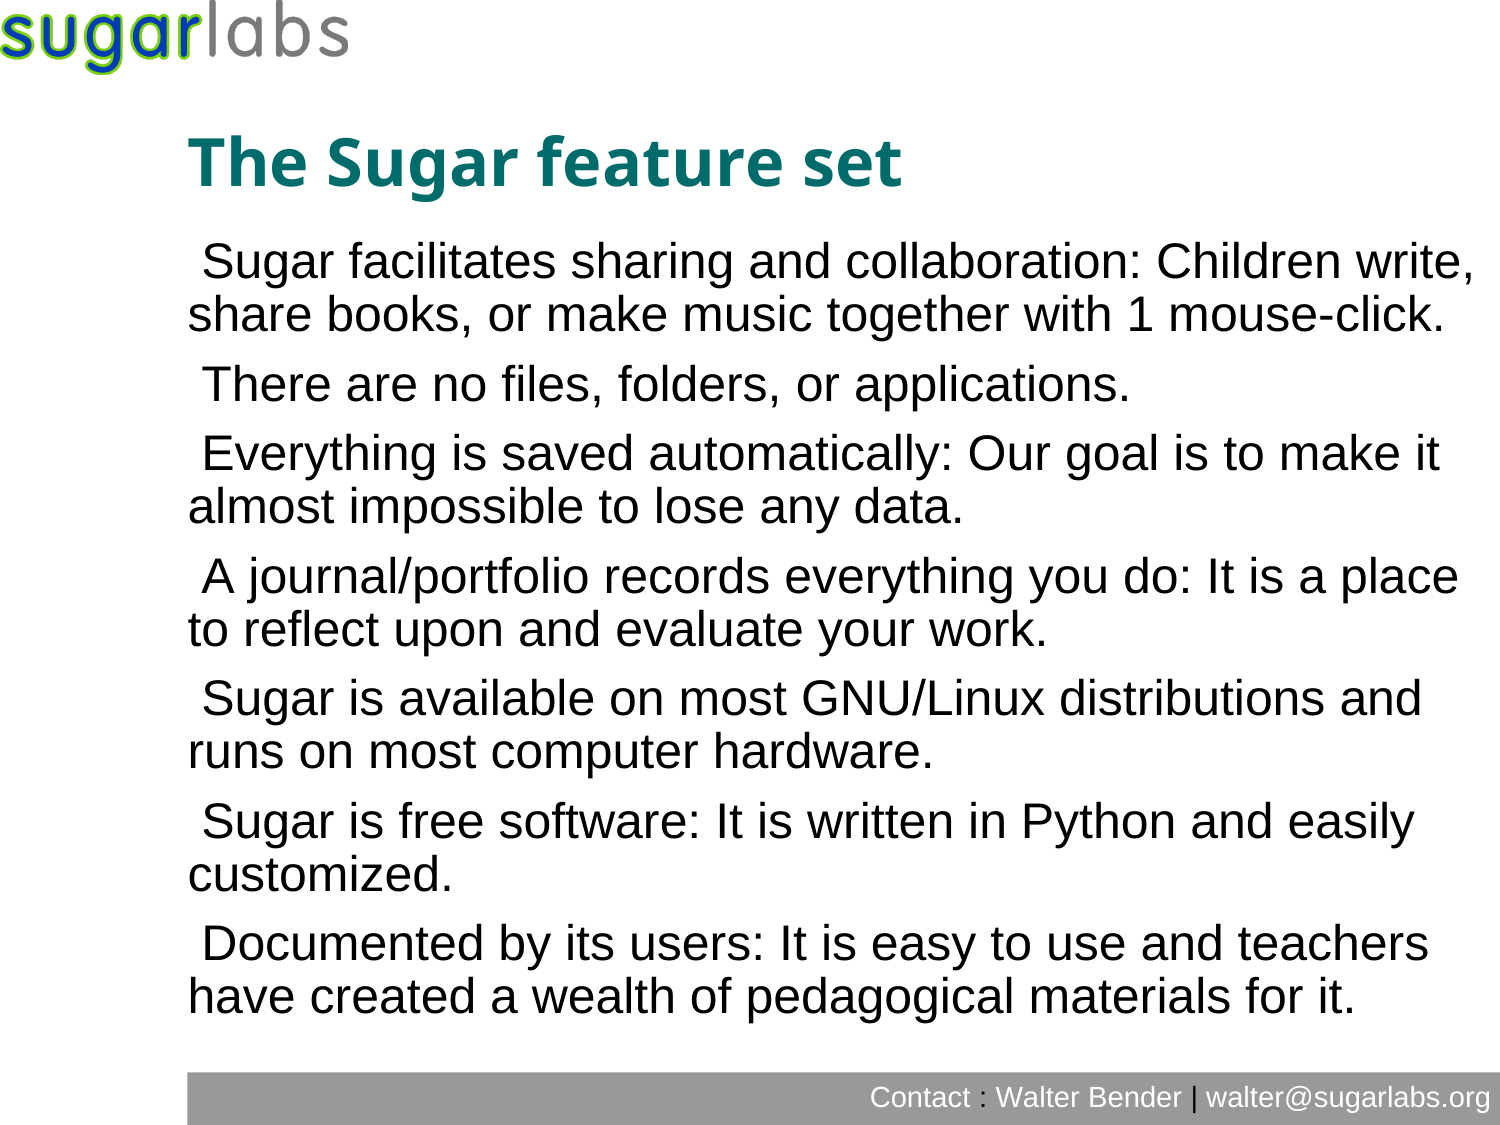

# The Sugar feature set
 Sugar facilitates sharing and collaboration: Children write, share books, or make music together with 1 mouse-click.
 There are no files, folders, or applications.
 Everything is saved automatically: Our goal is to make it almost impossible to lose any data.
 A journal/portfolio records everything you do: It is a place to reflect upon and evaluate your work.
 Sugar is available on most GNU/Linux distributions and runs on most computer hardware.
 Sugar is free software: It is written in Python and easily customized.
 Documented by its users: It is easy to use and teachers have created a wealth of pedagogical materials for it.